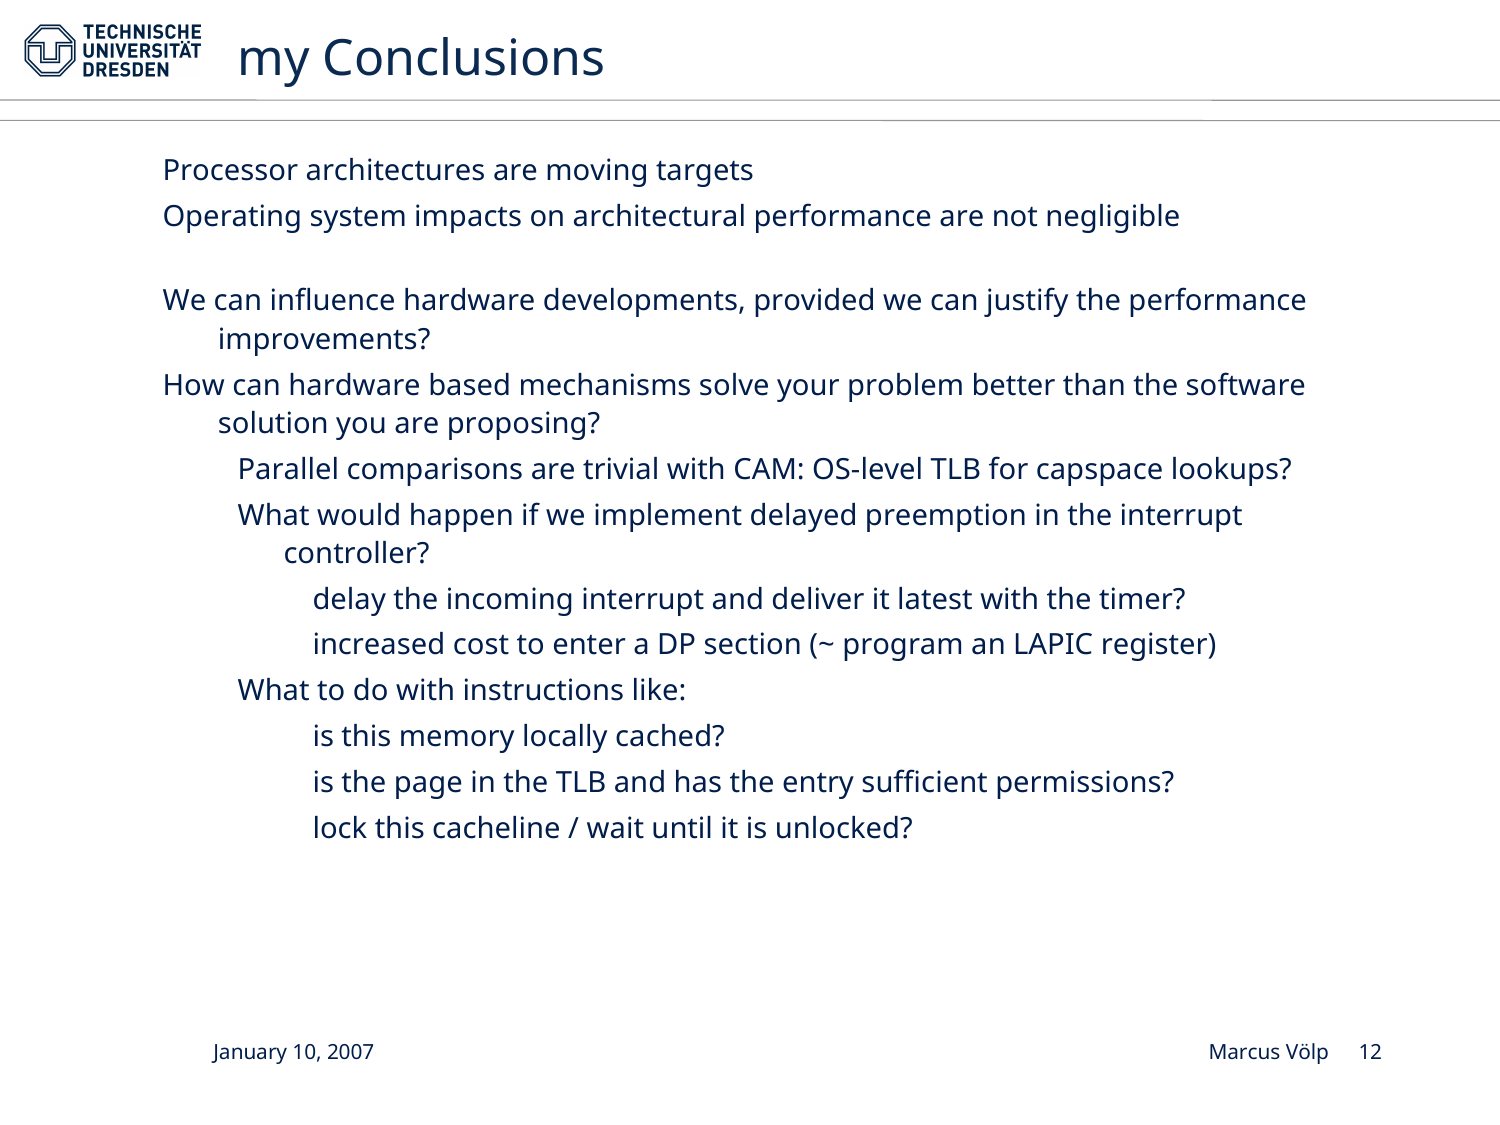

# my Conclusions
Processor architectures are moving targets
Operating system impacts on architectural performance are not negligible
We can influence hardware developments, provided we can justify the performance improvements?
How can hardware based mechanisms solve your problem better than the software solution you are proposing?
Parallel comparisons are trivial with CAM: OS-level TLB for capspace lookups?
What would happen if we implement delayed preemption in the interrupt controller?
delay the incoming interrupt and deliver it latest with the timer?
increased cost to enter a DP section (~ program an LAPIC register)
What to do with instructions like:
is this memory locally cached?
is the page in the TLB and has the entry sufficient permissions?
lock this cacheline / wait until it is unlocked?